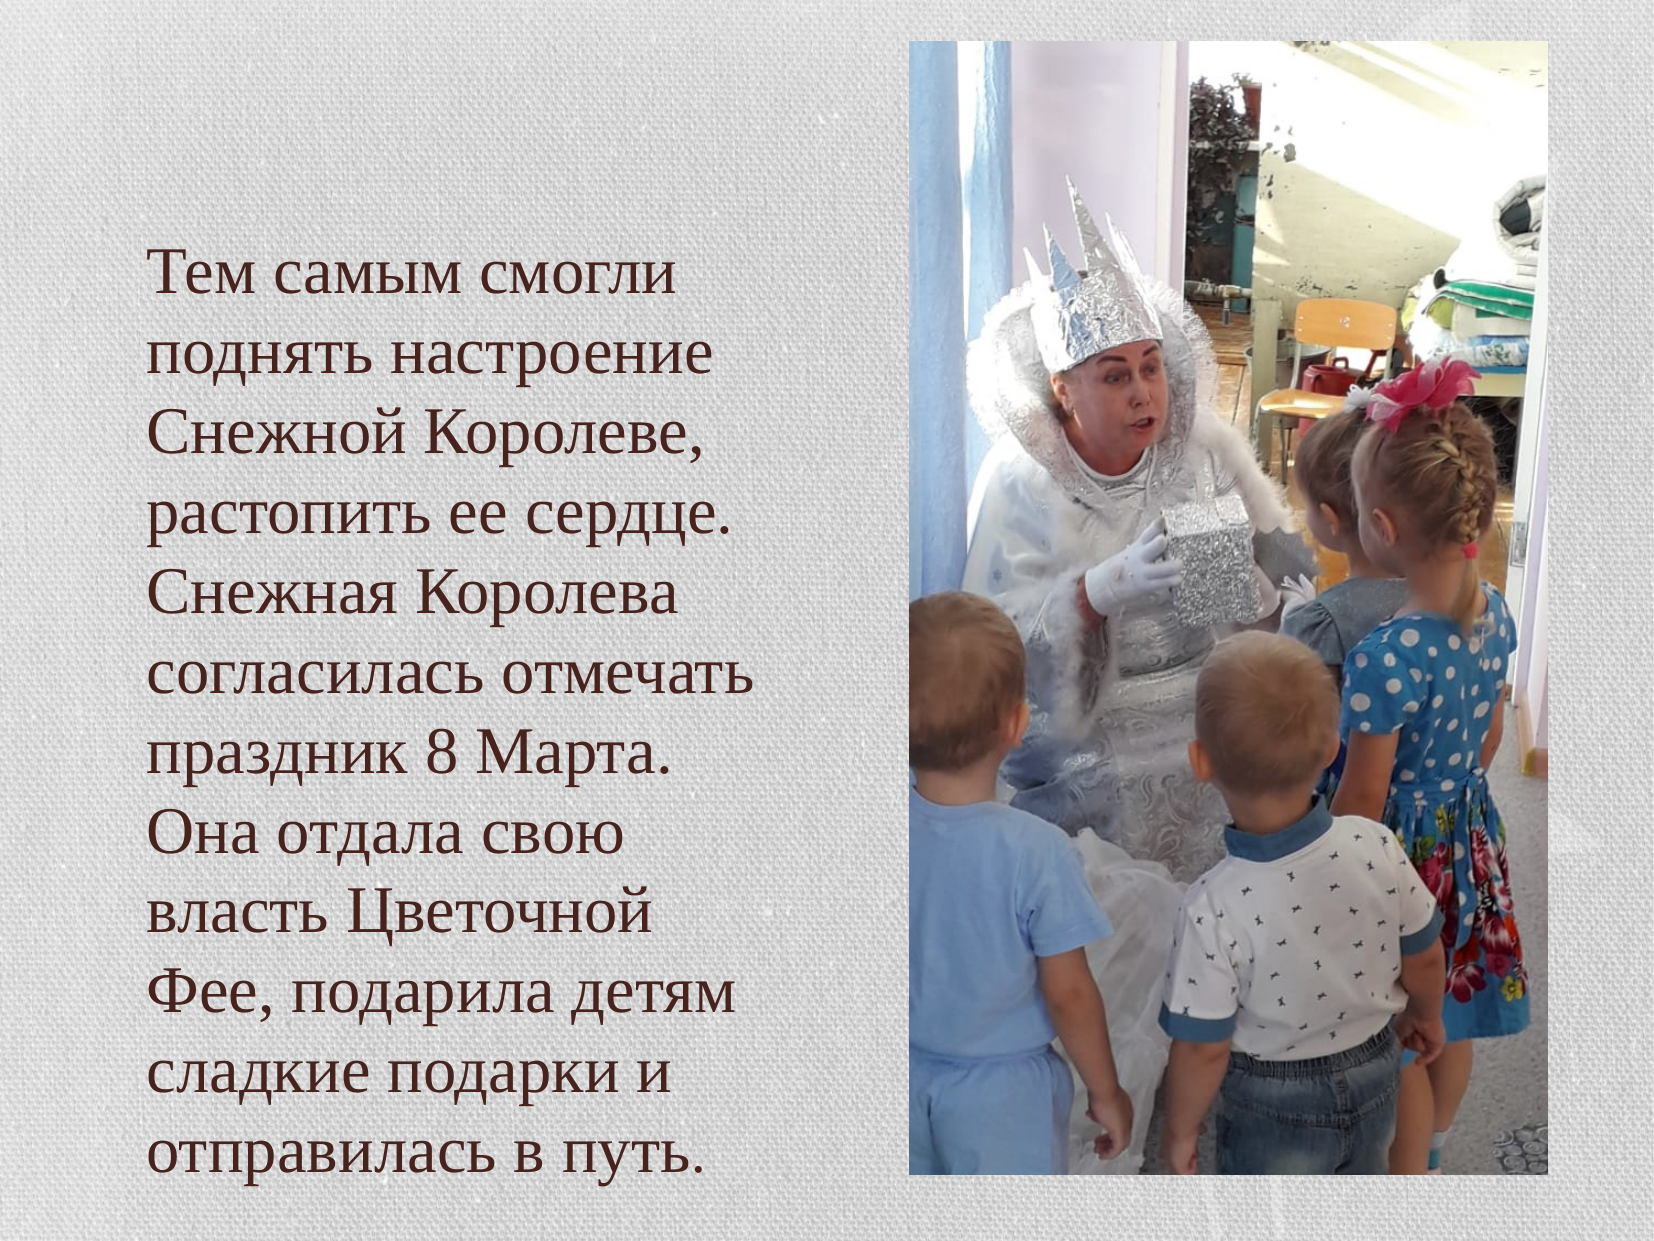

# Тем самым смогли поднять настроение Снежной Королеве, растопить ее сердце. Снежная Королева согласилась отмечать праздник 8 Марта. Она отдала свою власть Цветочной Фее, подарила детям сладкие подарки и отправилась в путь.